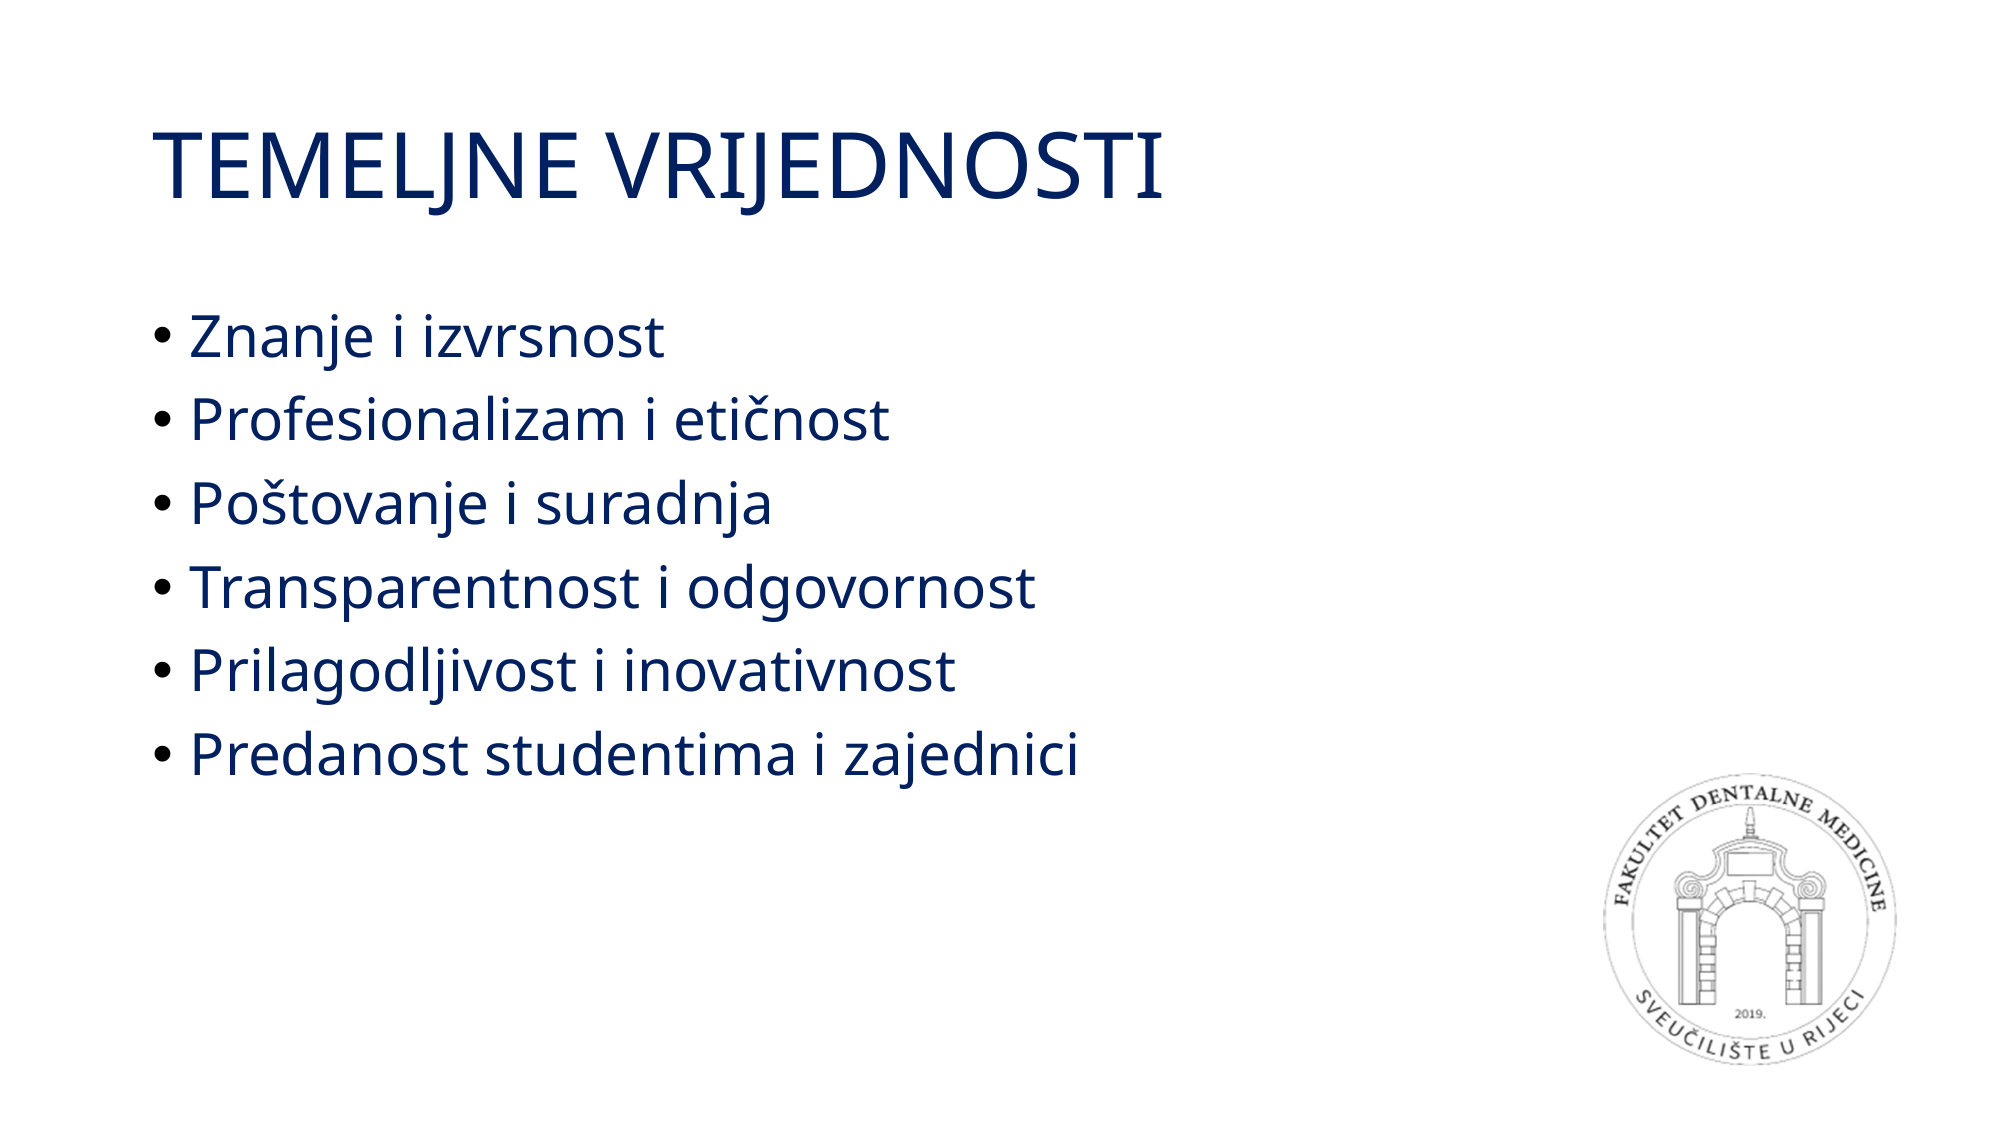

# TEMELJNE VRIJEDNOSTI
Znanje i izvrsnost
Profesionalizam i etičnost
Poštovanje i suradnja
Transparentnost i odgovornost
Prilagodljivost i inovativnost
Predanost studentima i zajednici